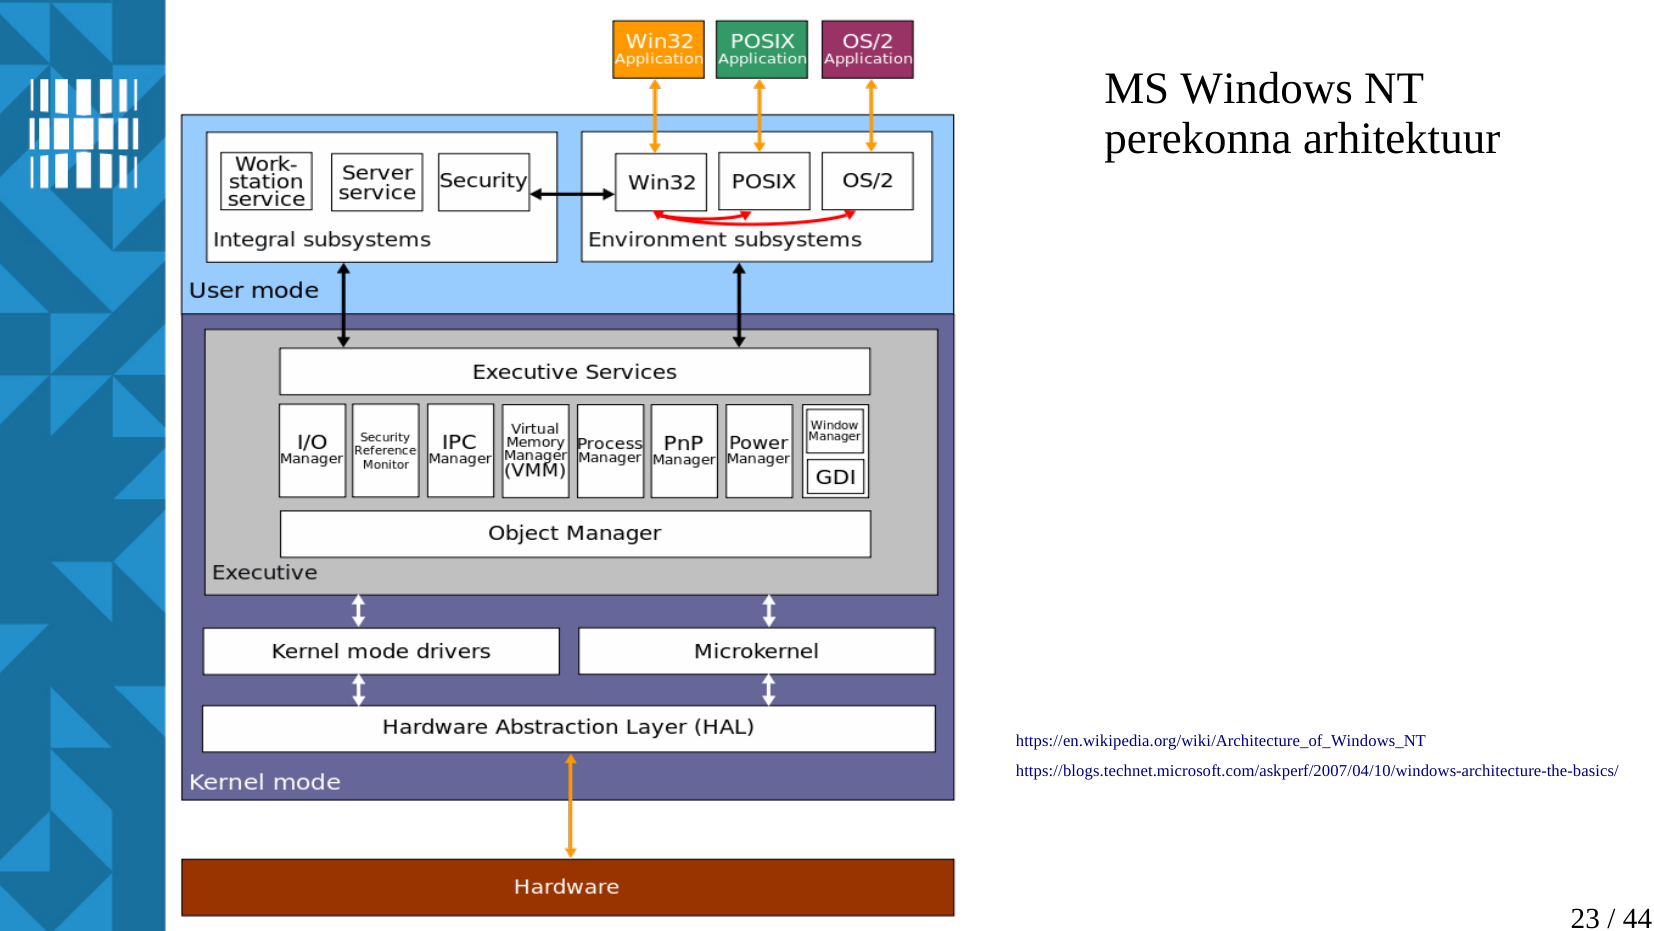

MS Windows NT perekonna arhitektuur
https://en.wikipedia.org/wiki/Architecture_of_Windows_NT
https://blogs.technet.microsoft.com/askperf/2007/04/10/windows-architecture-the-basics/
23